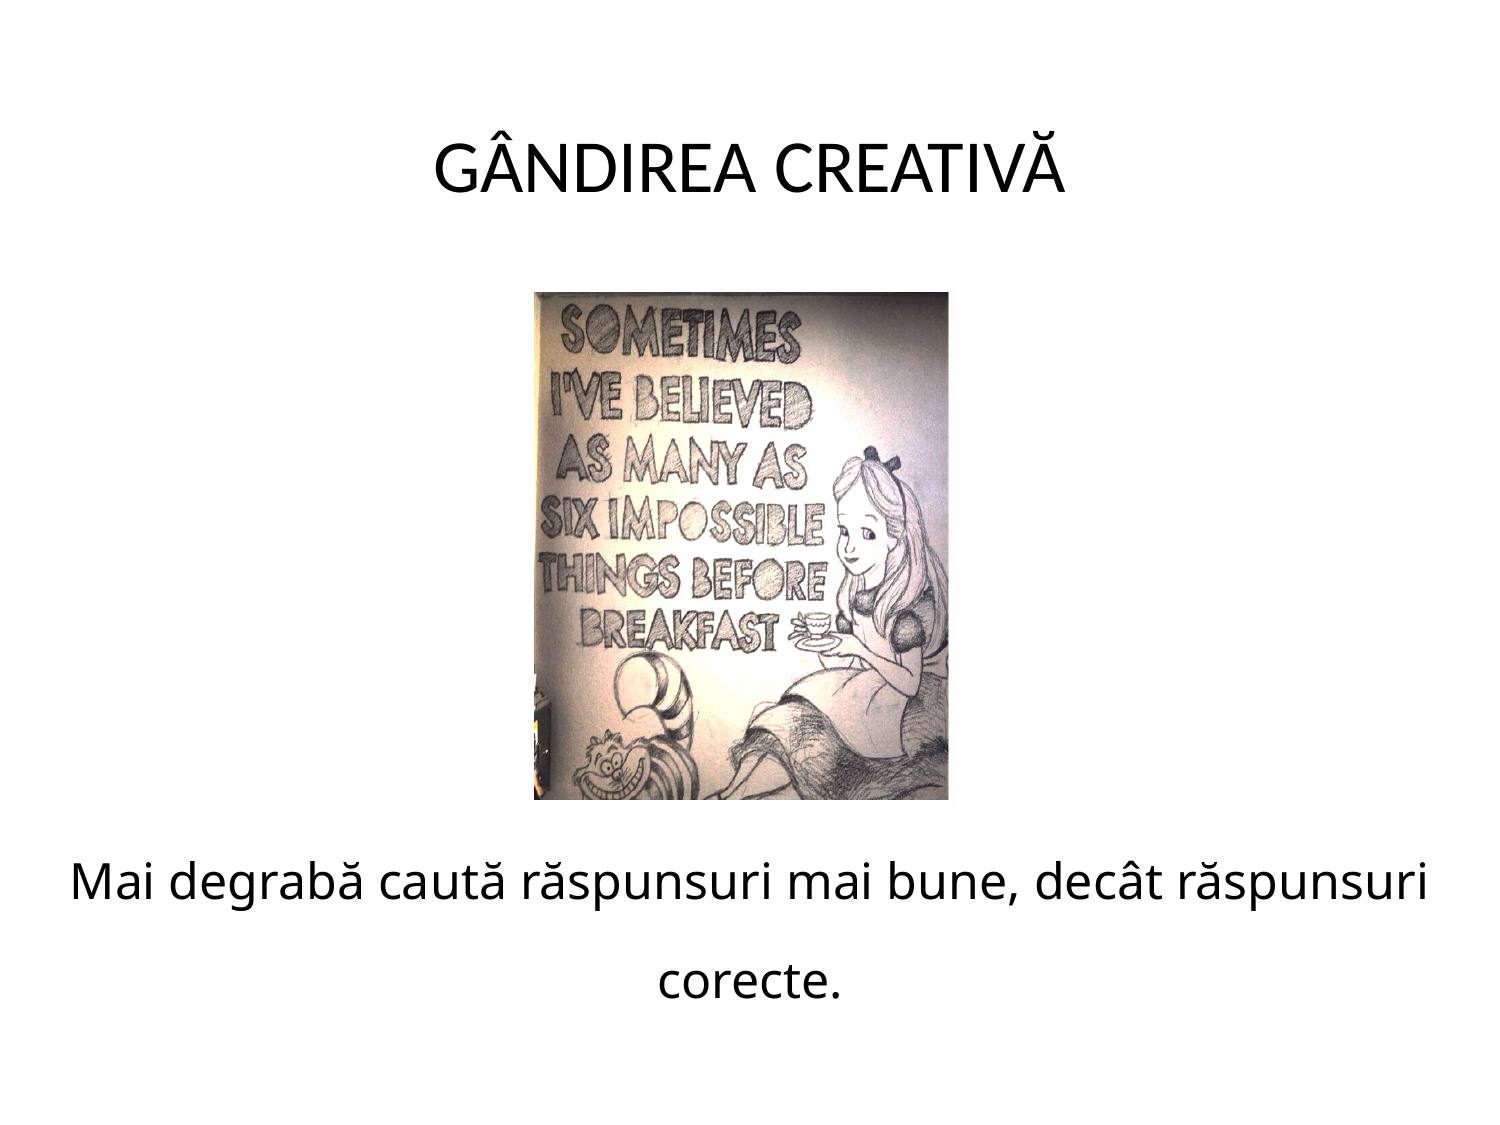

# GÂNDIREA CREATIVĂ
Mai degrabă caută răspunsuri mai bune, decât răspunsuri corecte.